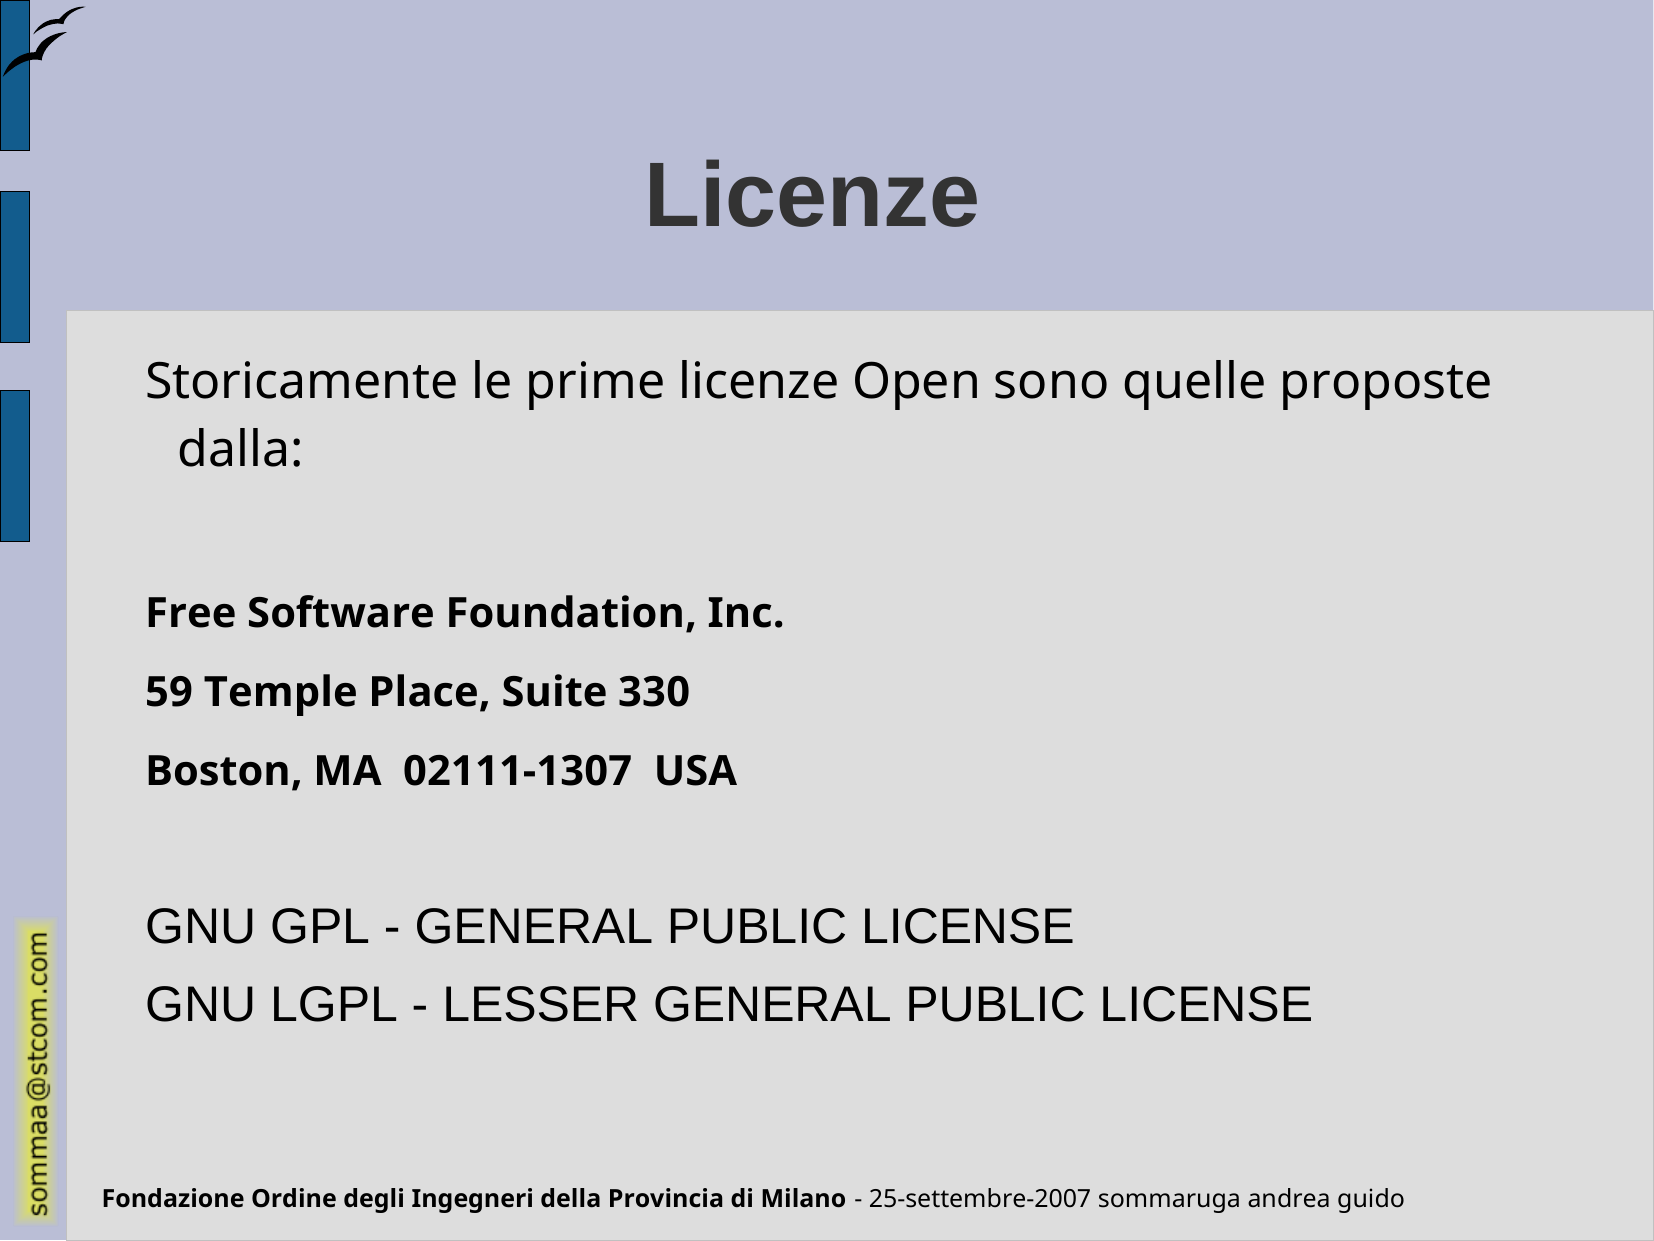

# Licenze
Storicamente le prime licenze Open sono quelle proposte dalla:
Free Software Foundation, Inc.
59 Temple Place, Suite 330
Boston, MA 02111-1307 USA
GNU GPL - GENERAL PUBLIC LICENSE
GNU LGPL - LESSER GENERAL PUBLIC LICENSE